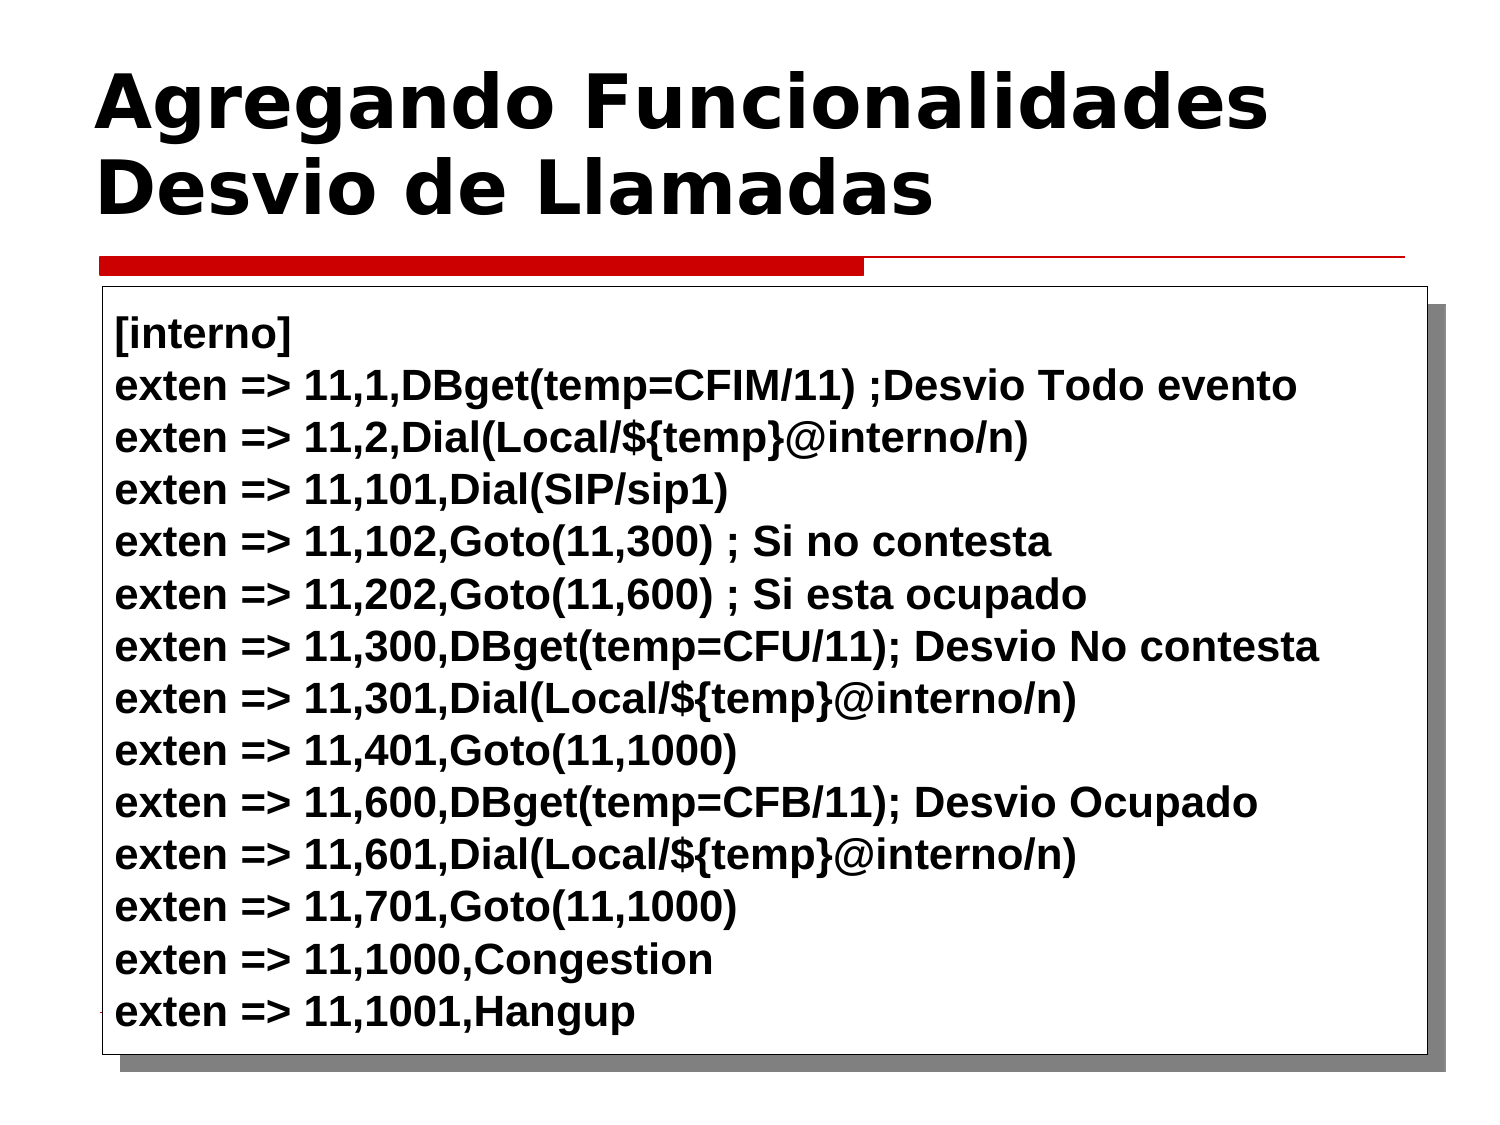

# Agregando Funcionalidades Desvio de Llamadas
[interno]
exten => 11,1,DBget(temp=CFIM/11) ;Desvio Todo evento
exten => 11,2,Dial(Local/${temp}@interno/n)
exten => 11,101,Dial(SIP/sip1)
exten => 11,102,Goto(11,300) ; Si no contesta
exten => 11,202,Goto(11,600) ; Si esta ocupado
exten => 11,300,DBget(temp=CFU/11); Desvio No contesta
exten => 11,301,Dial(Local/${temp}@interno/n)
exten => 11,401,Goto(11,1000)
exten => 11,600,DBget(temp=CFB/11); Desvio Ocupado
exten => 11,601,Dial(Local/${temp}@interno/n)
exten => 11,701,Goto(11,1000)
exten => 11,1000,Congestion
exten => 11,1001,Hangup